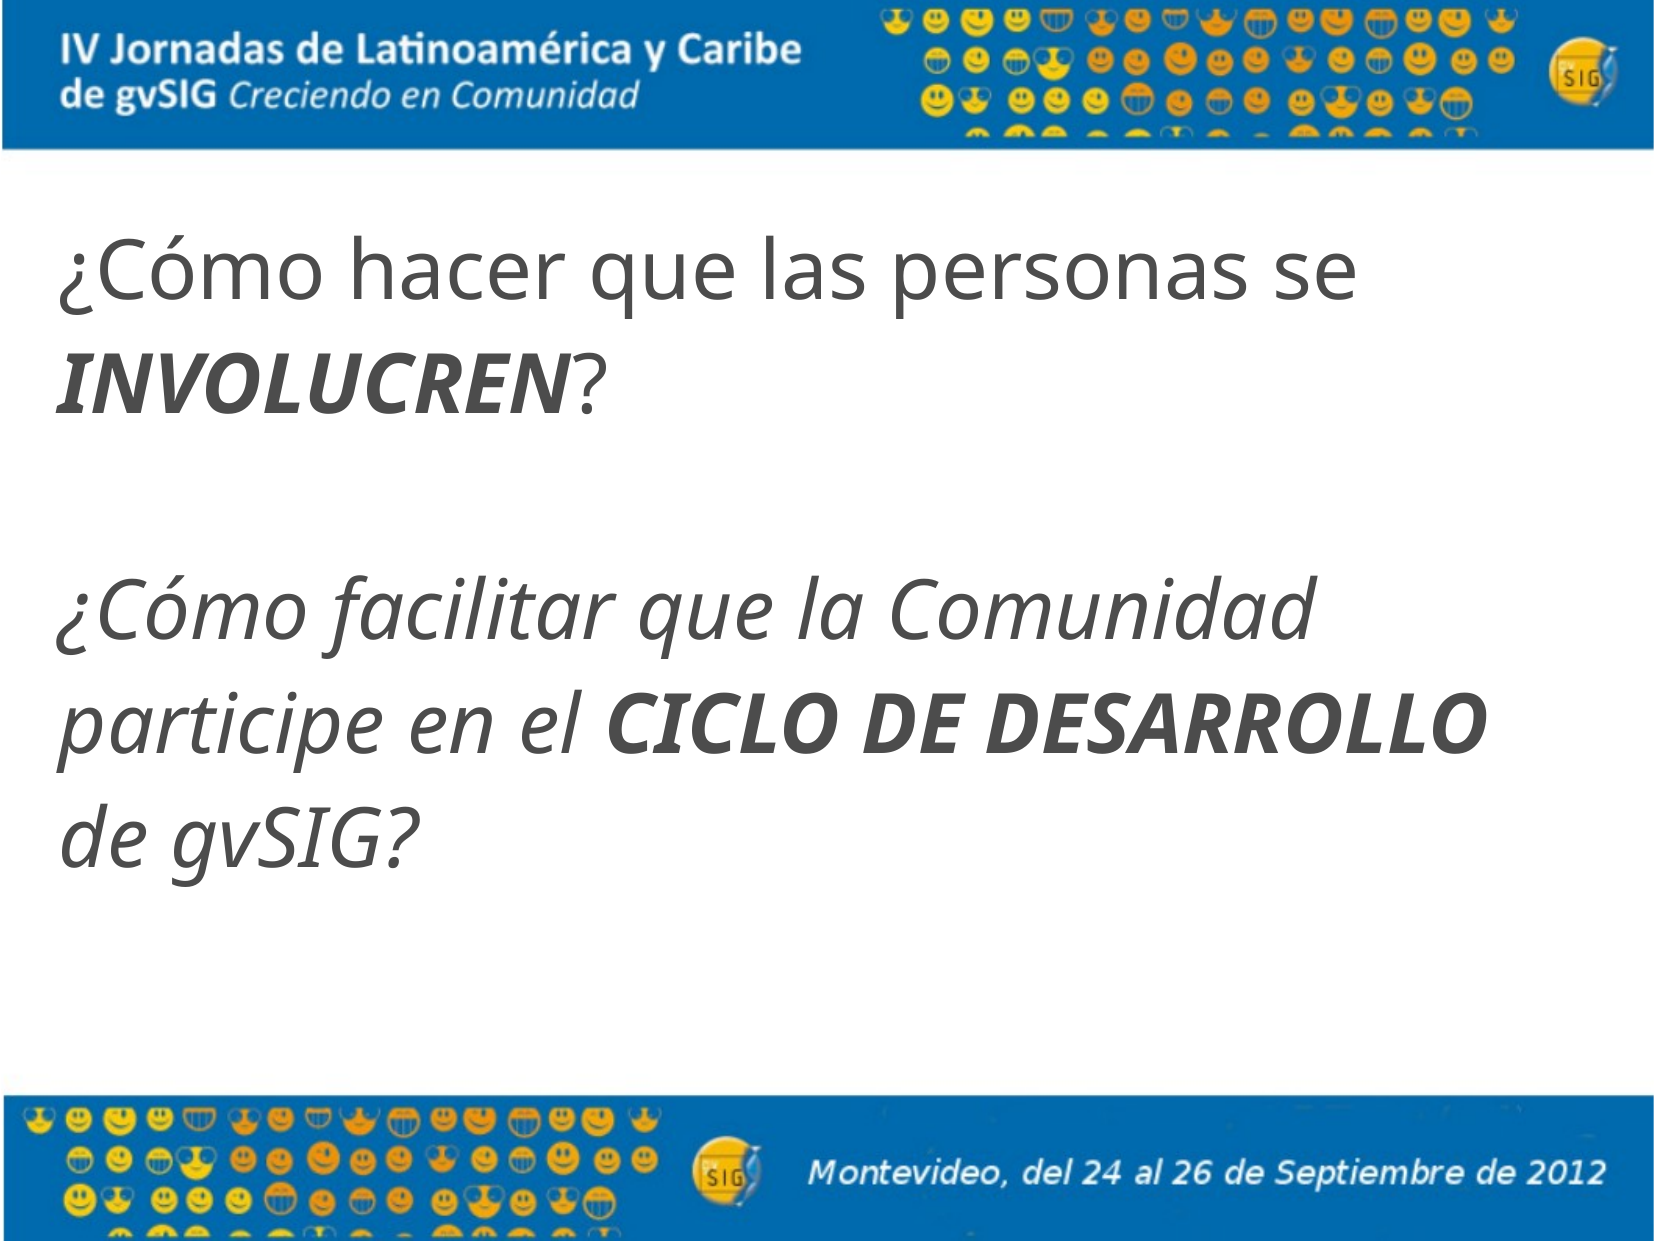

¿Cómo hacer que las personas se INVOLUCREN?
¿Cómo facilitar que la Comunidad participe en el CICLO DE DESARROLLO de gvSIG?